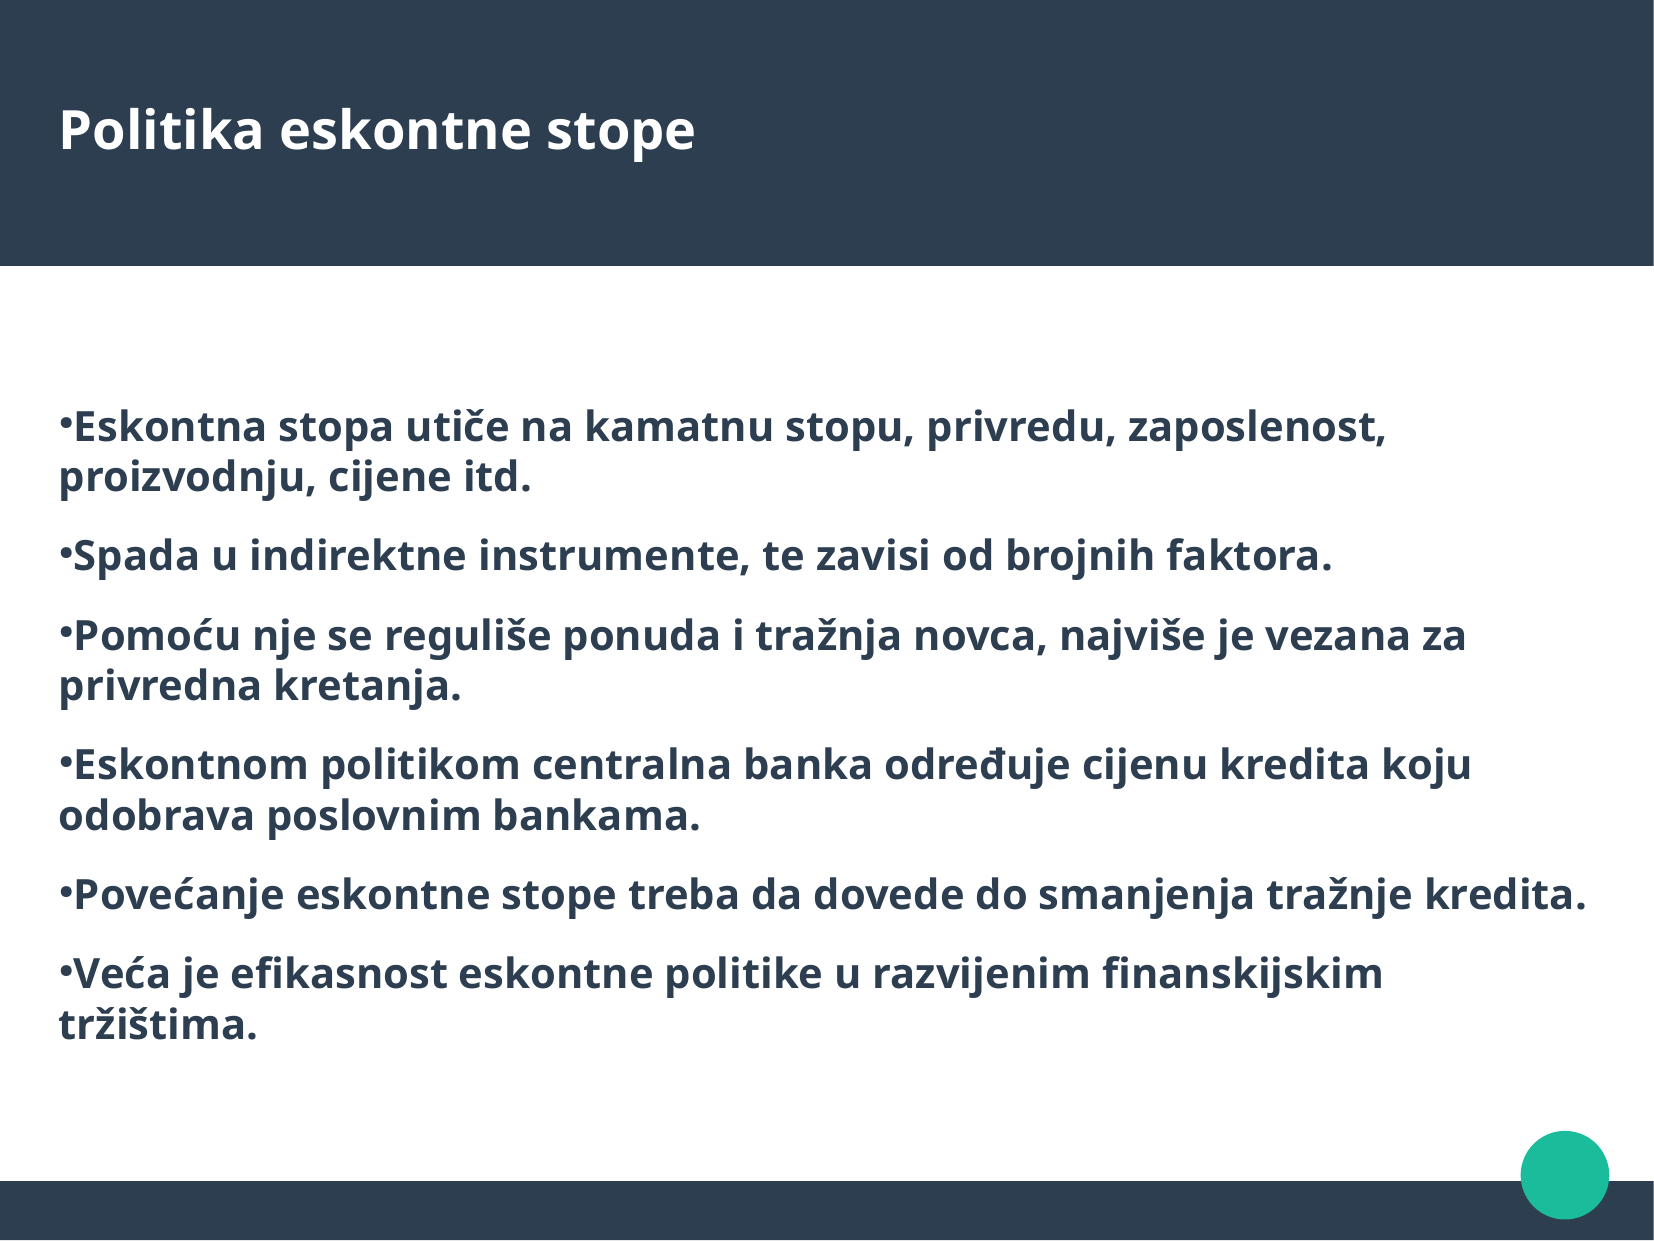

# Politika eskontne stope
Eskontna stopa utiče na kamatnu stopu, privredu, zaposlenost, proizvodnju, cijene itd.
Spada u indirektne instrumente, te zavisi od brojnih faktora.
Pomoću nje se reguliše ponuda i tražnja novca, najviše je vezana za privredna kretanja.
Eskontnom politikom centralna banka određuje cijenu kredita koju odobrava poslovnim bankama.
Povećanje eskontne stope treba da dovede do smanjenja tražnje kredita.
Veća je efikasnost eskontne politike u razvijenim finanskijskim tržištima.